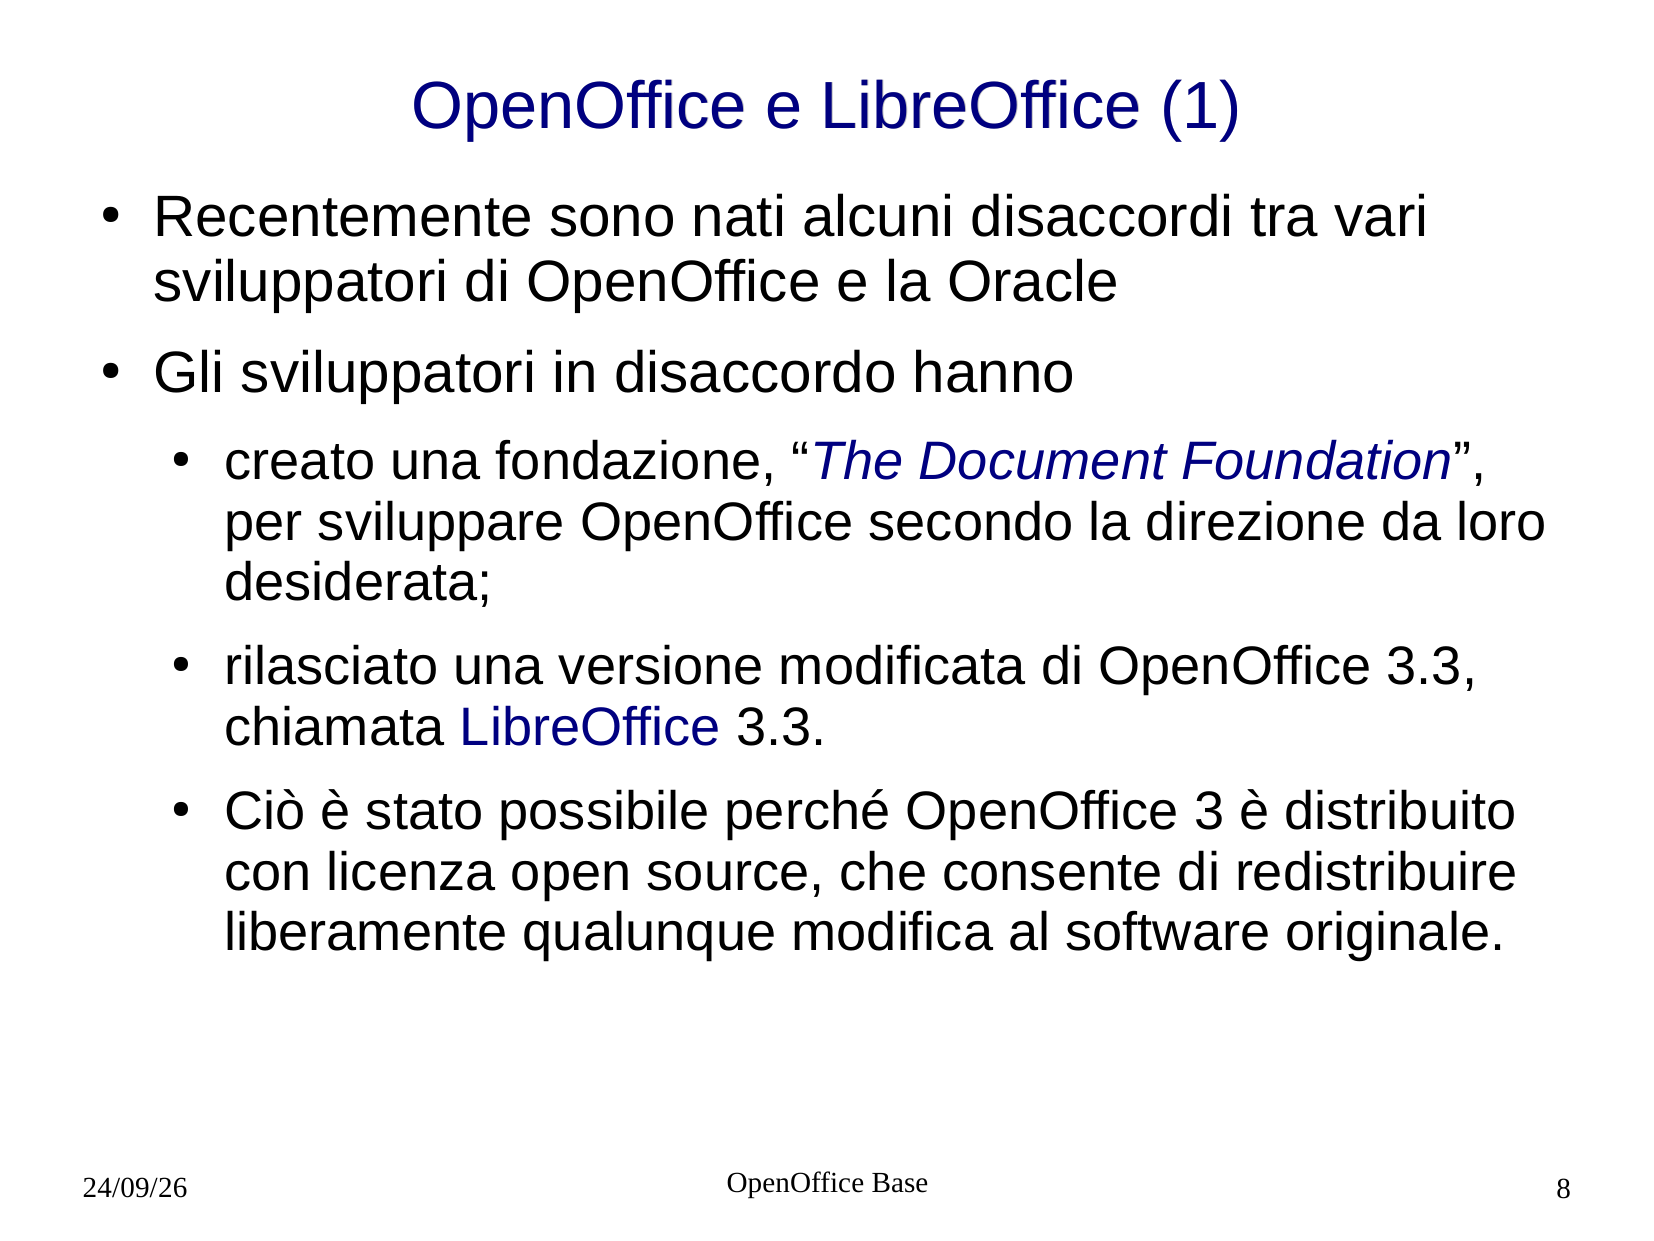

# OpenOffice e LibreOffice (1)
Recentemente sono nati alcuni disaccordi tra vari sviluppatori di OpenOffice e la Oracle
Gli sviluppatori in disaccordo hanno
creato una fondazione, “The Document Foundation”, per sviluppare OpenOffice secondo la direzione da loro desiderata;
rilasciato una versione modificata di OpenOffice 3.3, chiamata LibreOffice 3.3.
Ciò è stato possibile perché OpenOffice 3 è distribuito con licenza open source, che consente di redistribuire liberamente qualunque modifica al software originale.